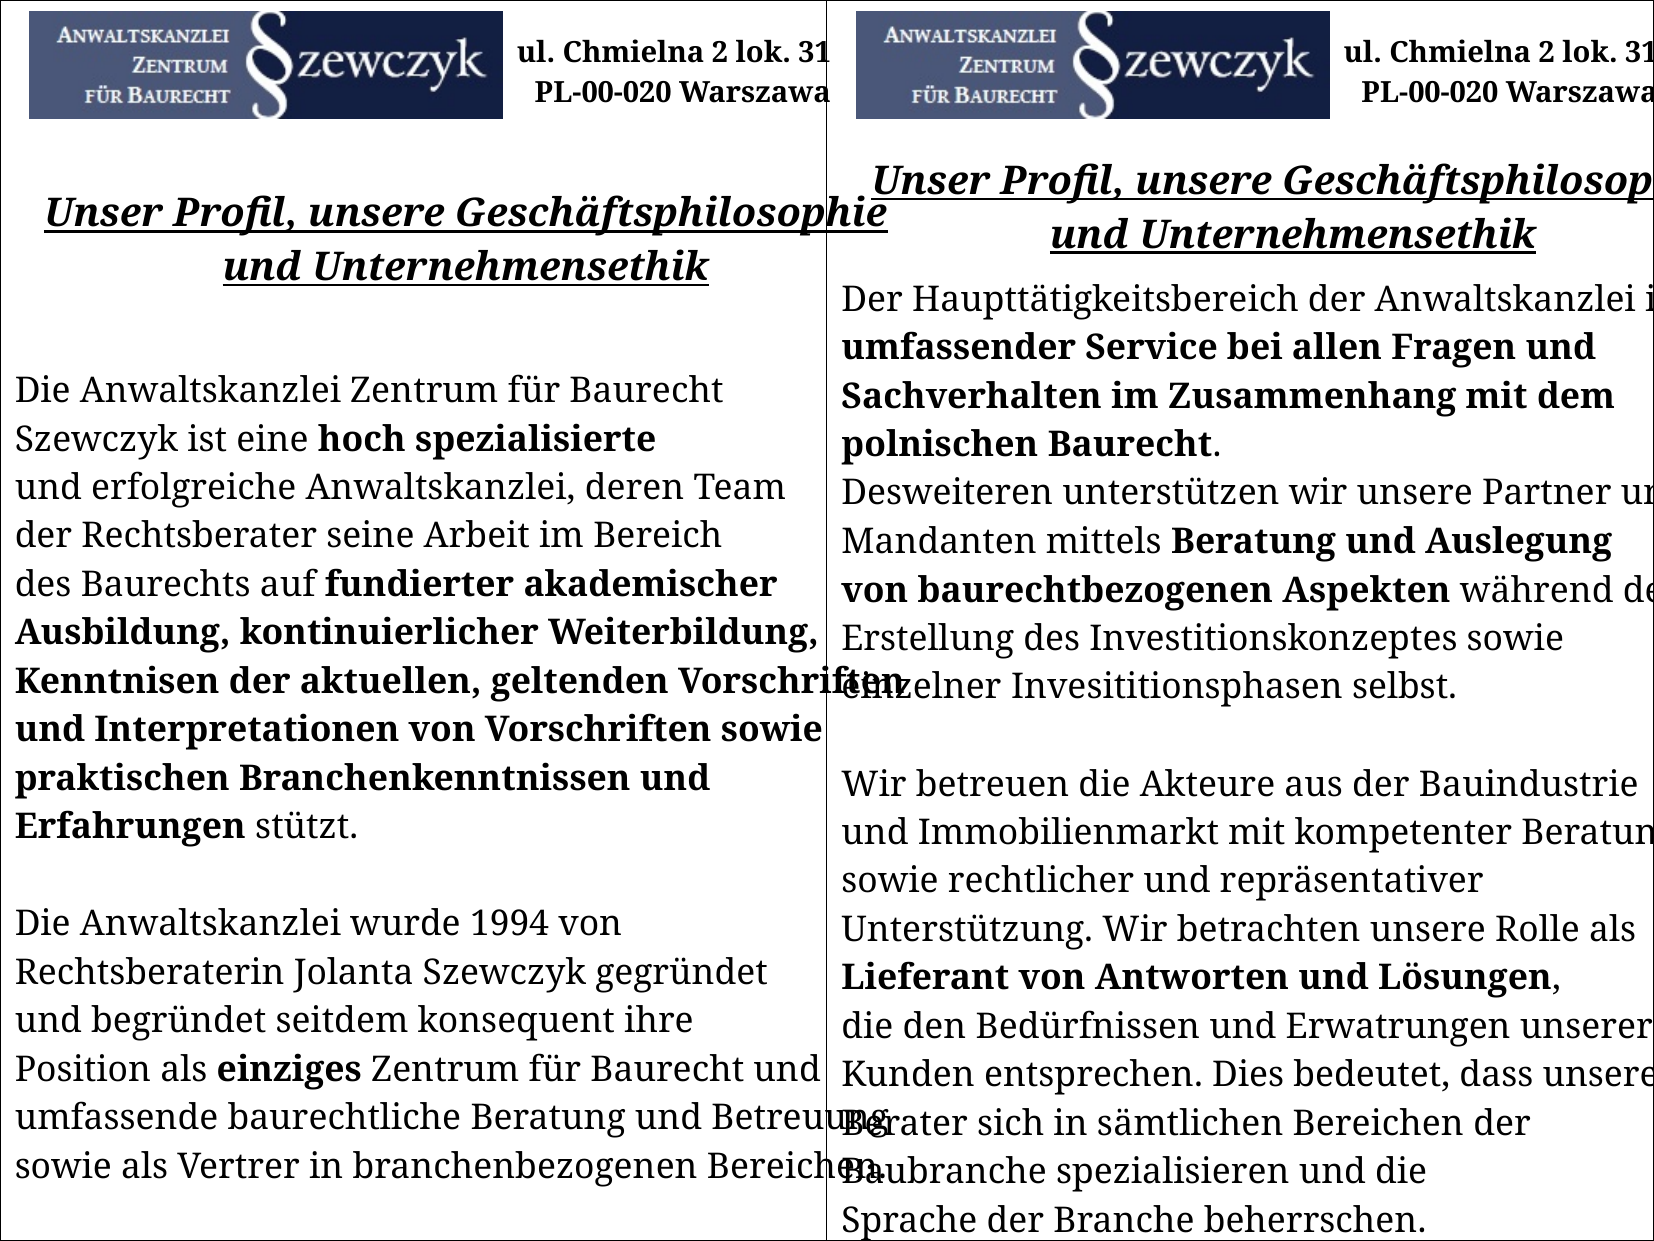

ul. Chmielna 2 lok. 31
PL-00-020 Warszawa
ul. Chmielna 2 lok. 31
PL-00-020 Warszawa
Unser Profil, unsere Geschäftsphilosophie
und Unternehmensethik
Unser Profil, unsere Geschäftsphilosophie
und Unternehmensethik
Der Haupttätigkeitsbereich der Anwaltskanzlei ist
umfassender Service bei allen Fragen und
Sachverhalten im Zusammenhang mit dem
polnischen Baurecht.
Desweiteren unterstützen wir unsere Partner und
Mandanten mittels Beratung und Auslegung
von baurechtbezogenen Aspekten während der
Erstellung des Investitionskonzeptes sowie
einzelner Invesititionsphasen selbst.
Wir betreuen die Akteure aus der Bauindustrie
und Immobilienmarkt mit kompetenter Beratung
sowie rechtlicher und repräsentativer
Unterstützung. Wir betrachten unsere Rolle als
Lieferant von Antworten und Lösungen,
die den Bedürfnissen und Erwatrungen unserer
Kunden entsprechen. Dies bedeutet, dass unsere
Berater sich in sämtlichen Bereichen der
Baubranche spezialisieren und die
Sprache der Branche beherrschen.
Die Anwaltskanzlei Zentrum für Baurecht
Szewczyk ist eine hoch spezialisierte
und erfolgreiche Anwaltskanzlei, deren Team
der Rechtsberater seine Arbeit im Bereich
des Baurechts auf fundierter akademischer
Ausbildung, kontinuierlicher Weiterbildung,
Kenntnisen der aktuellen, geltenden Vorschriften
und Interpretationen von Vorschriften sowie
praktischen Branchenkenntnissen und
Erfahrungen stützt.
Die Anwaltskanzlei wurde 1994 von
Rechtsberaterin Jolanta Szewczyk gegründet
und begründet seitdem konsequent ihre
Position als einziges Zentrum für Baurecht und
umfassende baurechtliche Beratung und Betreuung
sowie als Vertrer in branchenbezogenen Bereichen.